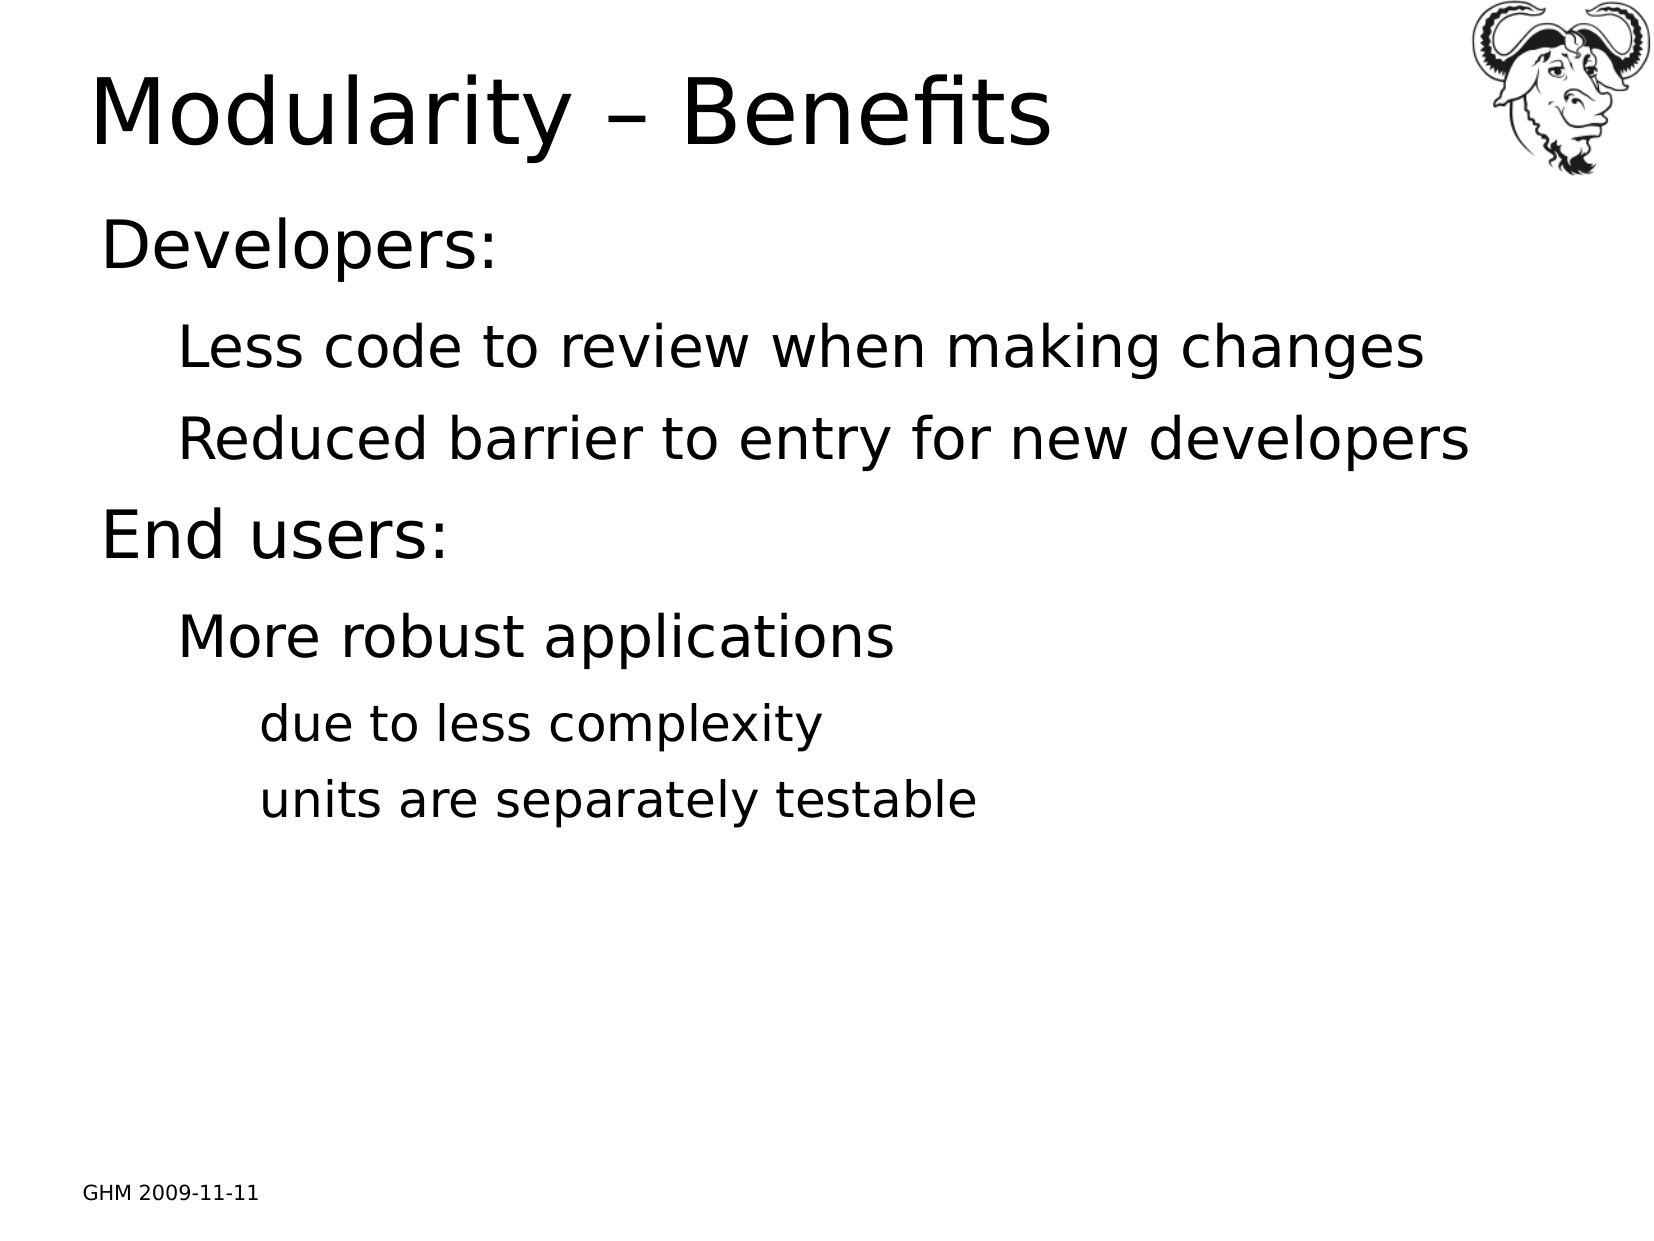

# Modularity – Benefits
Developers:
Less code to review when making changes
Reduced barrier to entry for new developers
End users:
More robust applications
due to less complexity
units are separately testable